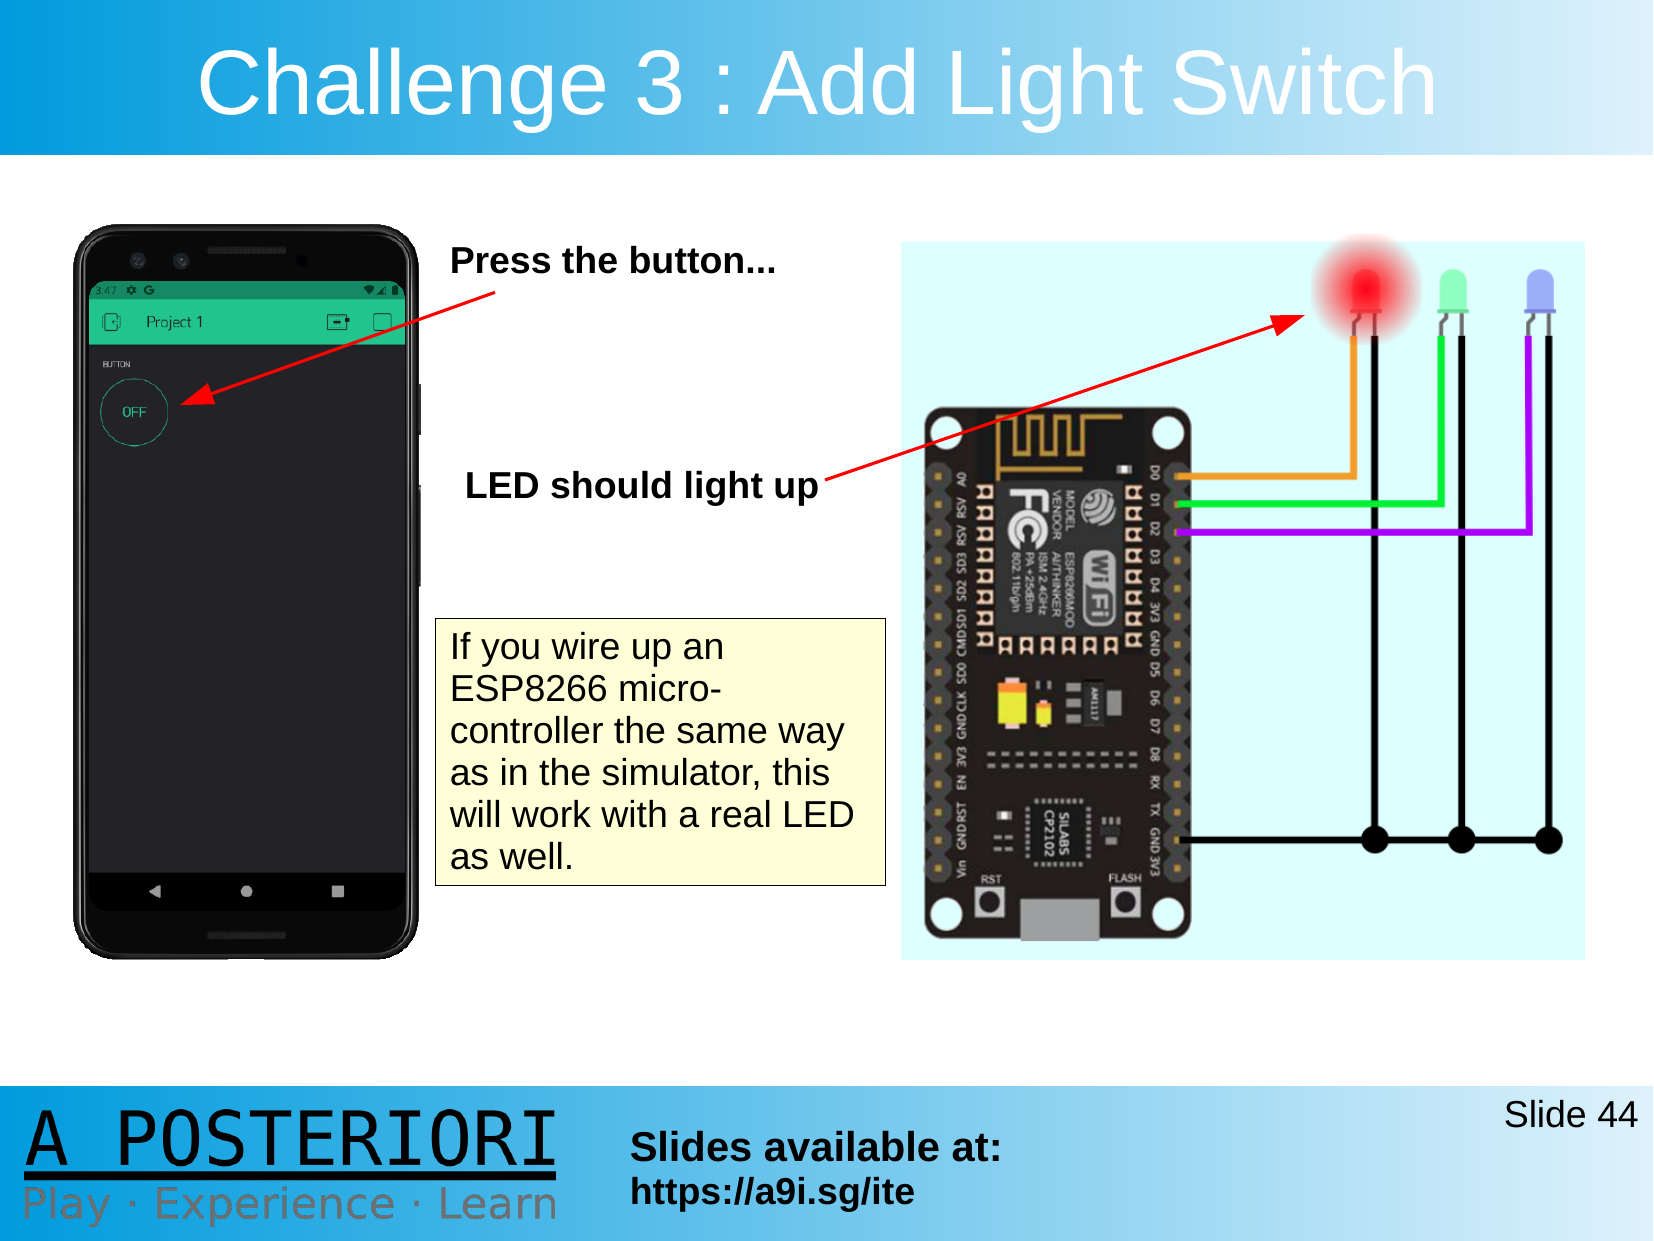

# Challenge 3 : Add Light Switch
Press the button...
LED should light up
If you wire up an ESP8266 micro-controller the same way as in the simulator, this will work with a real LED as well.